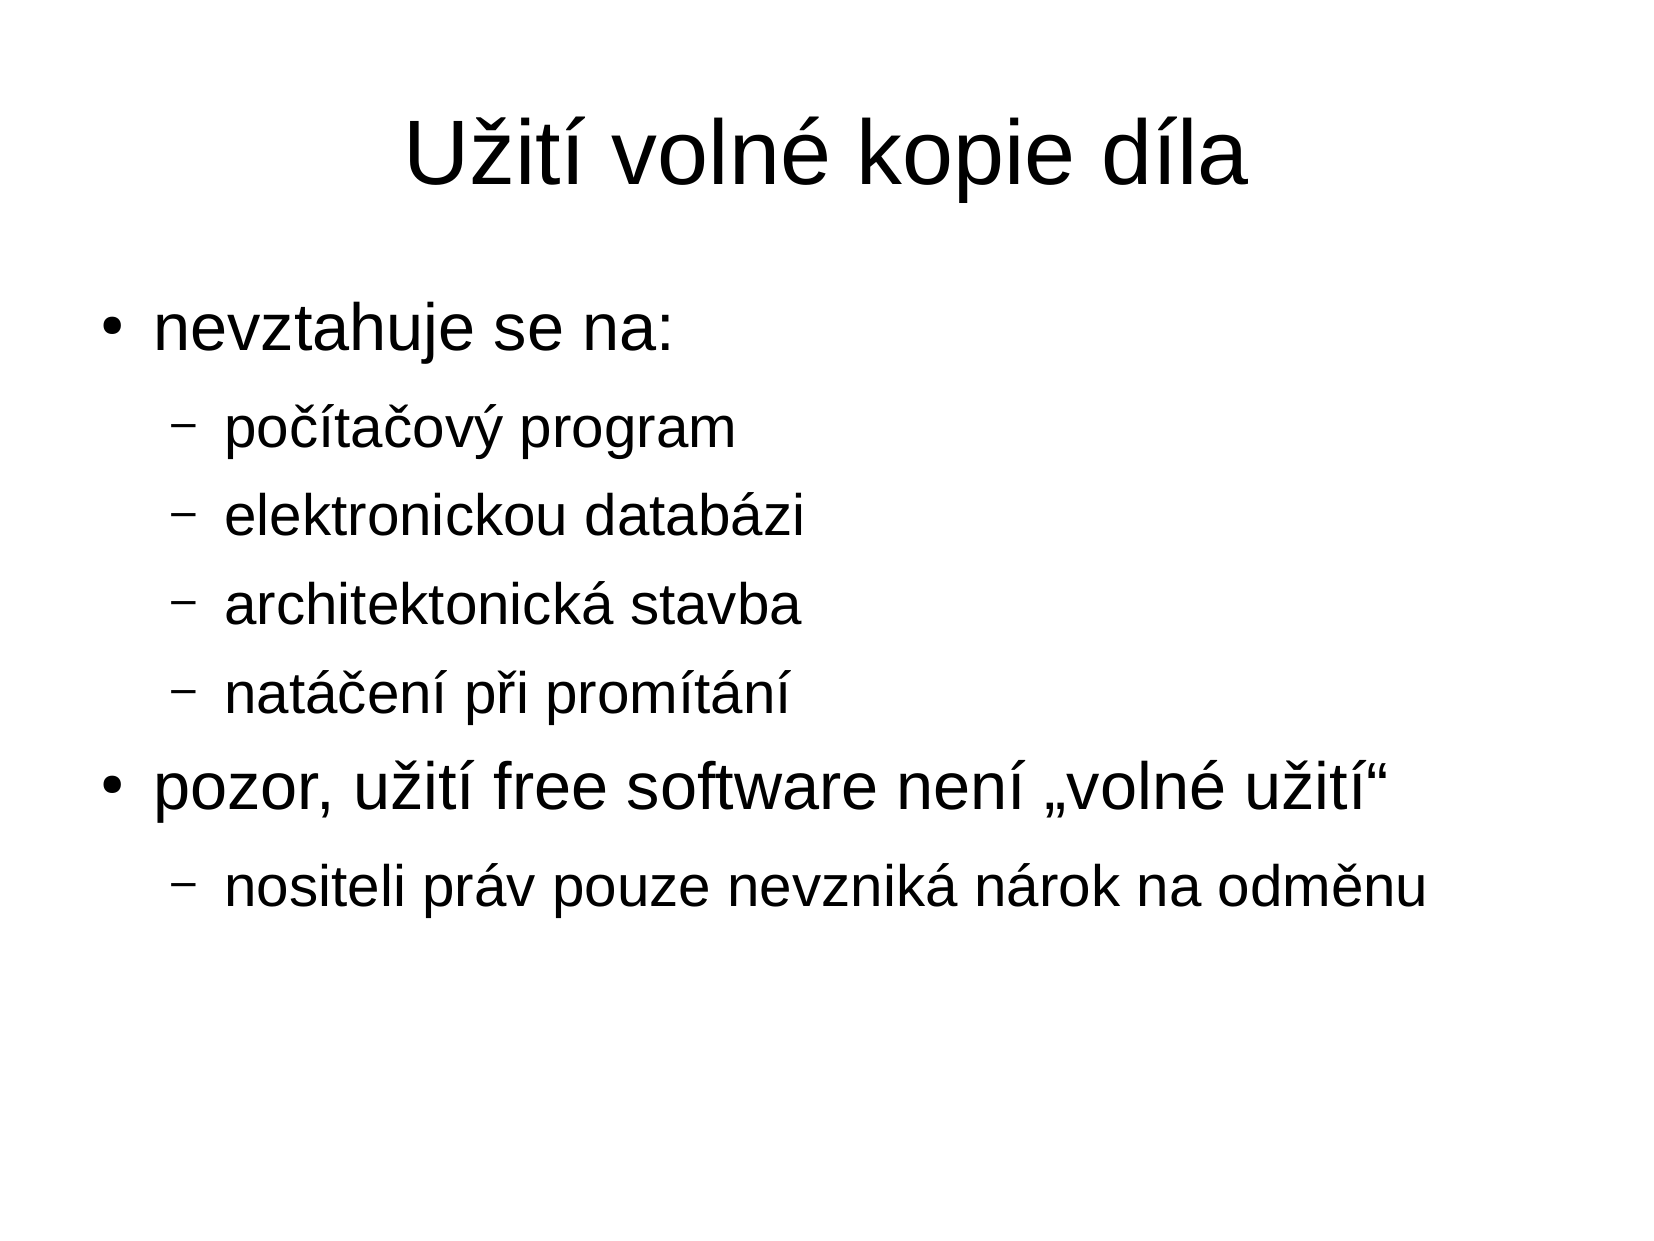

# Užití volné kopie díla
nevztahuje se na:
počítačový program
elektronickou databázi
architektonická stavba
natáčení při promítání
pozor, užití free software není „volné užití“
nositeli práv pouze nevzniká nárok na odměnu